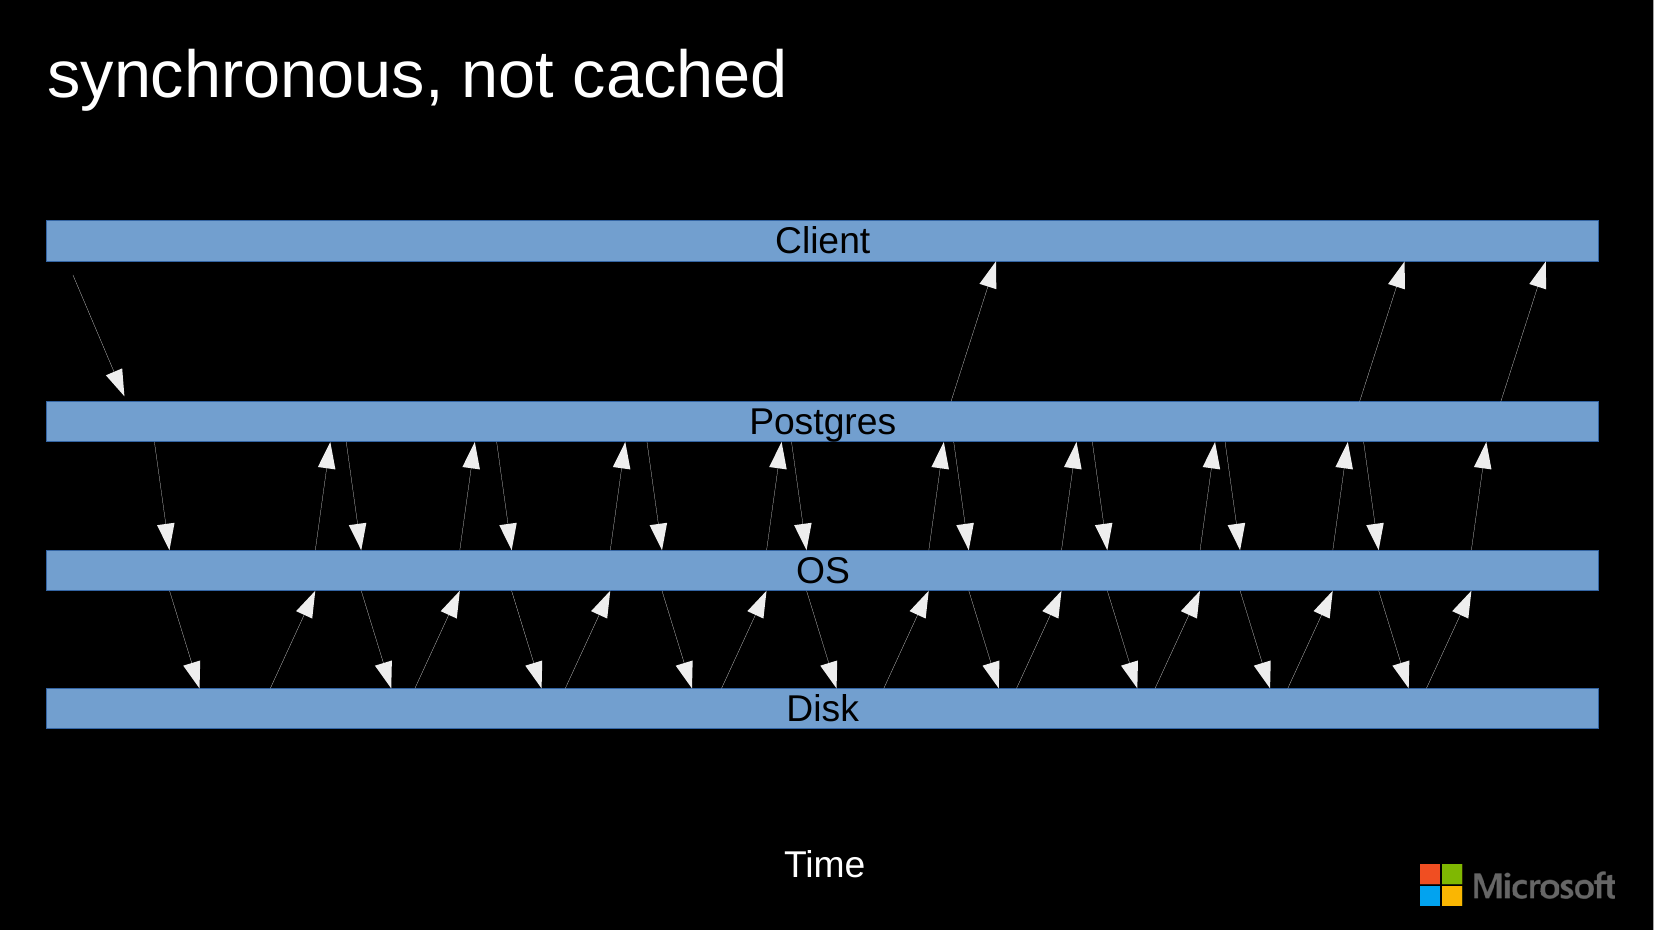

# synchronous, not cached
Client
Postgres
OS
Disk
Time